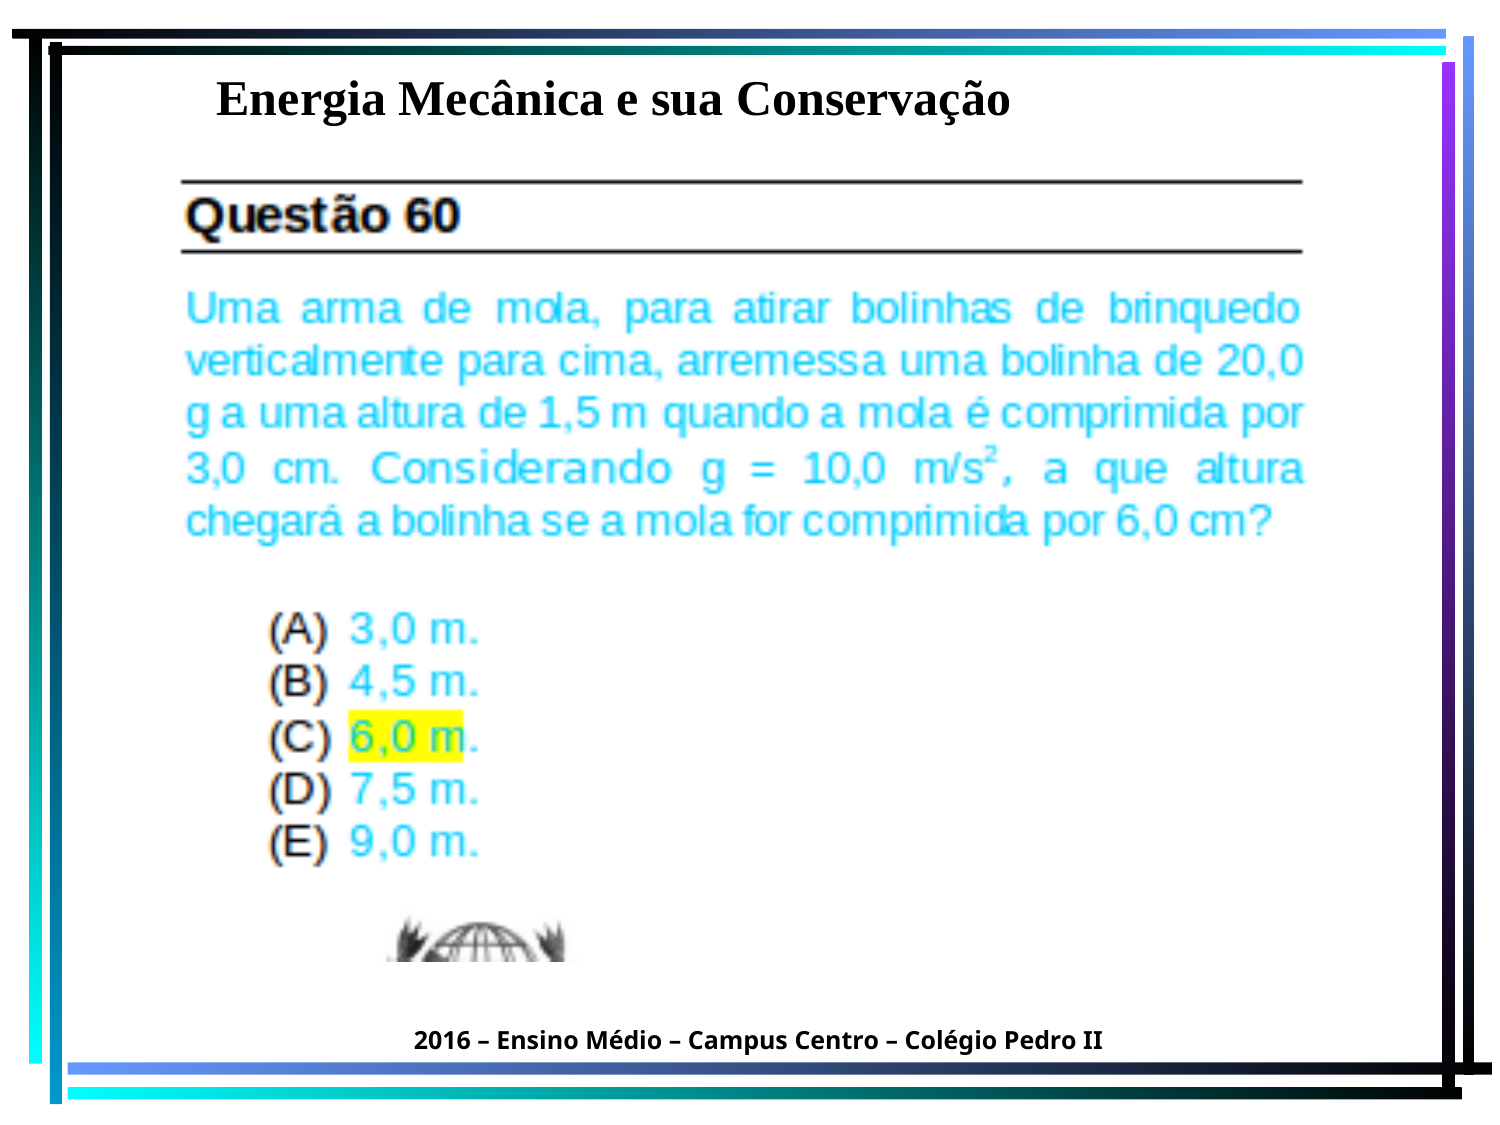

# Energia Mecânica e sua Conservação
2016 – Ensino Médio – Campus Centro – Colégio Pedro II